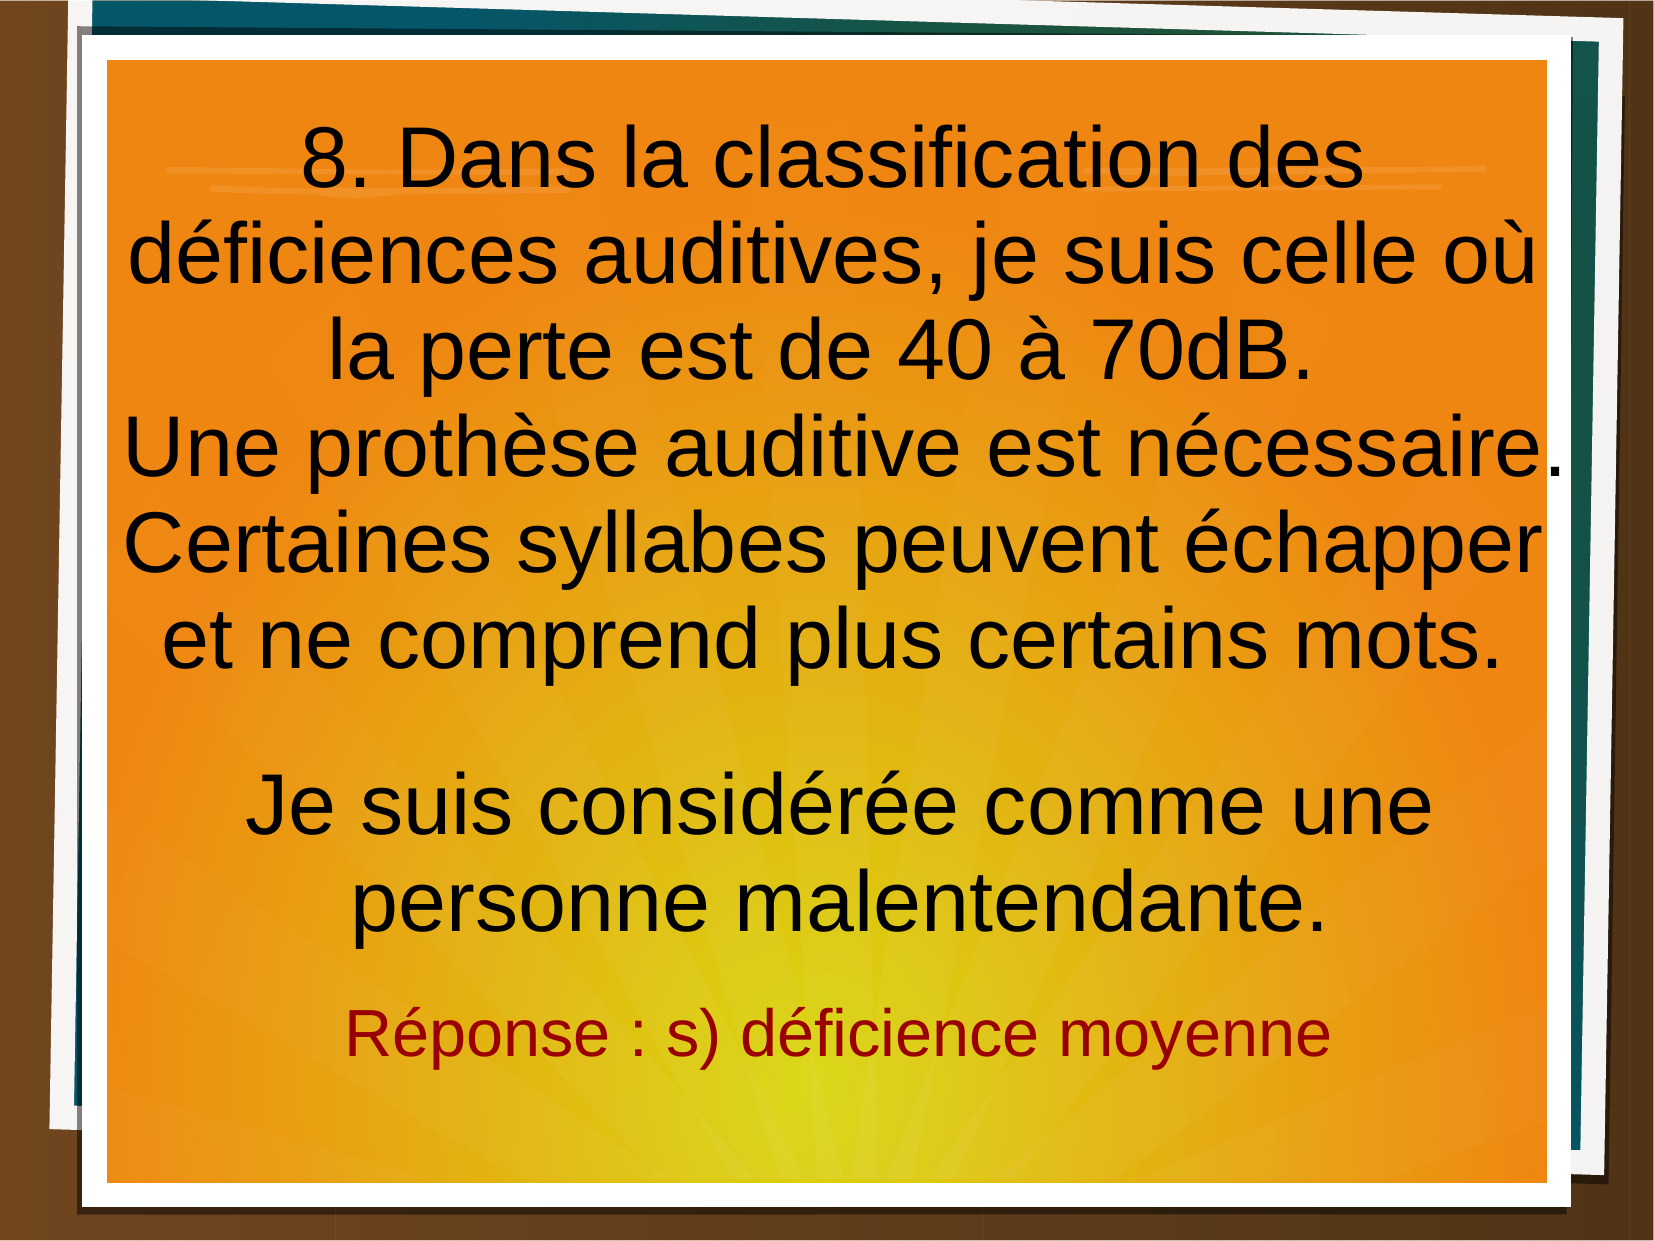

# 8. Dans la classification des déficiences auditives, je suis celle où la perte est de 40 à 70dB. Une prothèse auditive est nécessaire. Certaines syllabes peuvent échapper et ne comprend plus certains mots.
Je suis considérée comme une personne malentendante.
Réponse : s) déficience moyenne